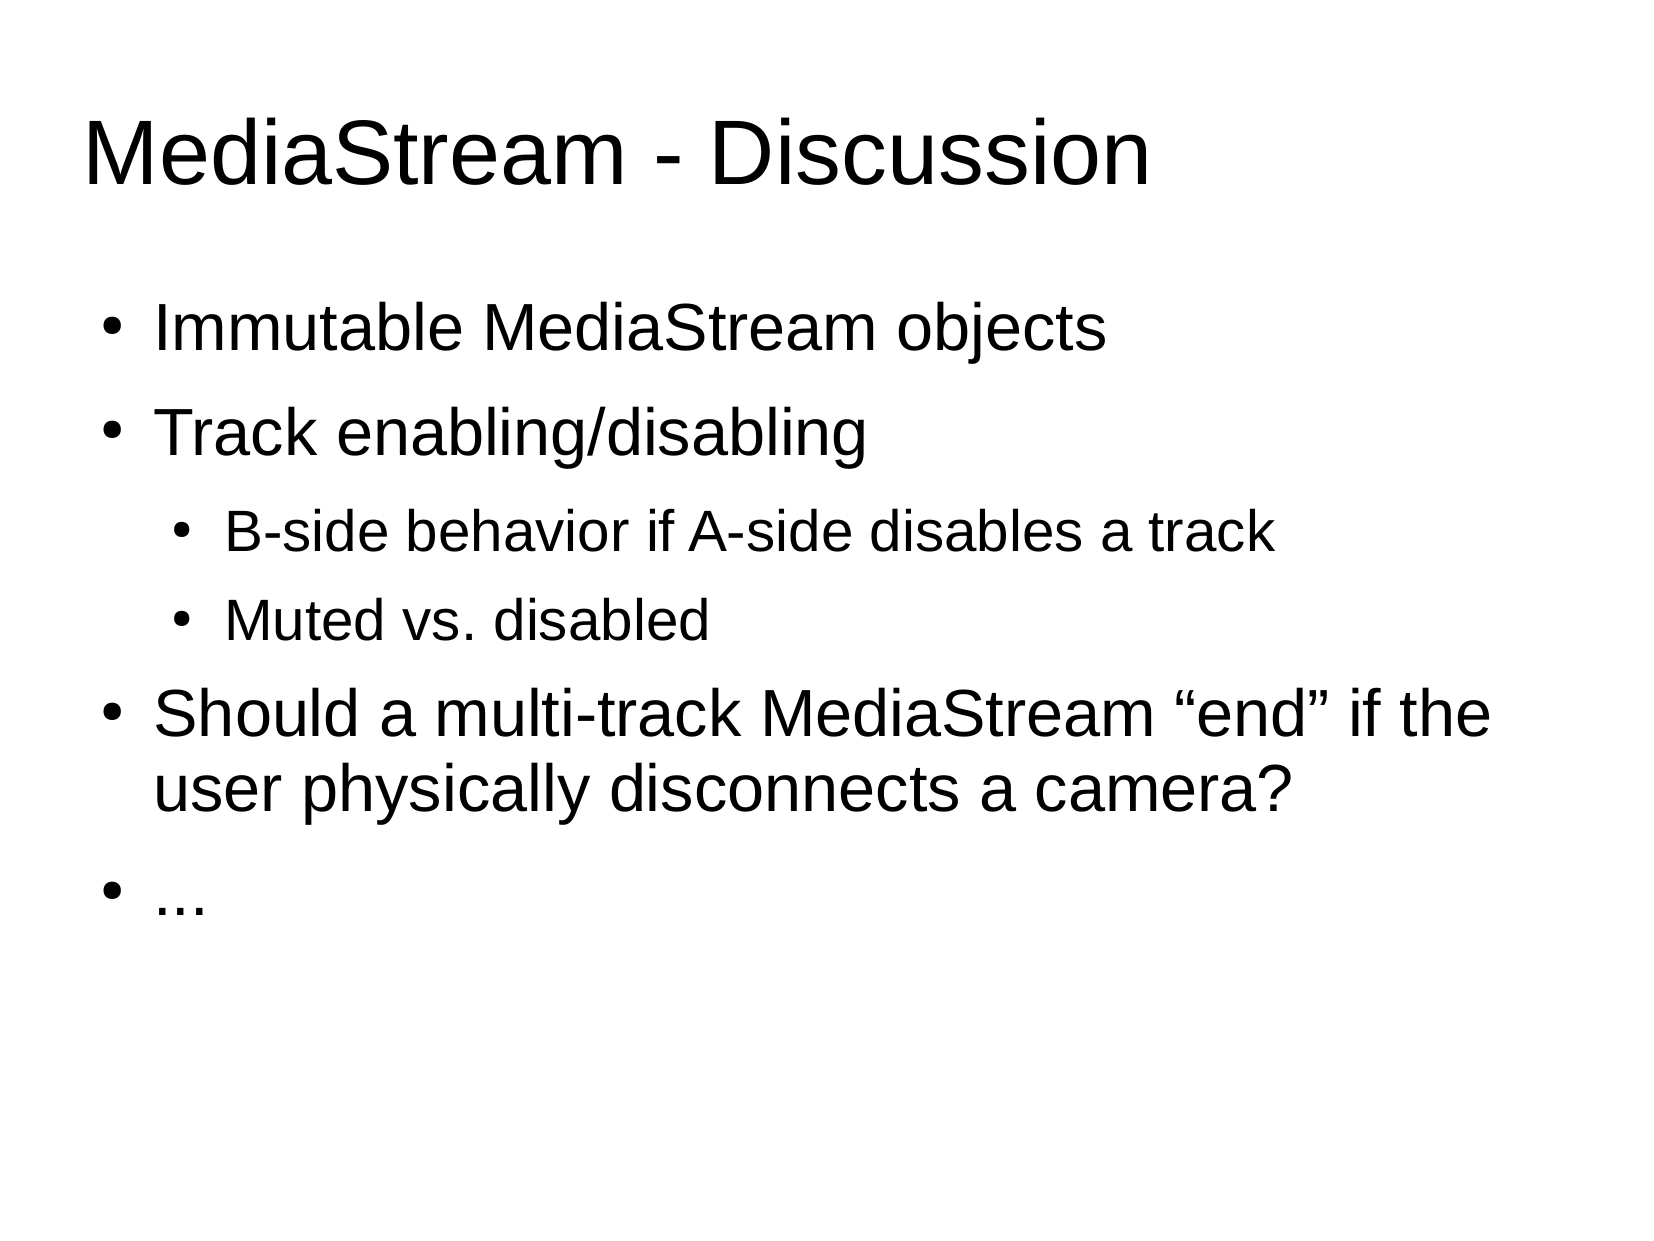

# MediaStream - Discussion
Immutable MediaStream objects
Track enabling/disabling
B-side behavior if A-side disables a track
Muted vs. disabled
Should a multi-track MediaStream “end” if the user physically disconnects a camera?
...